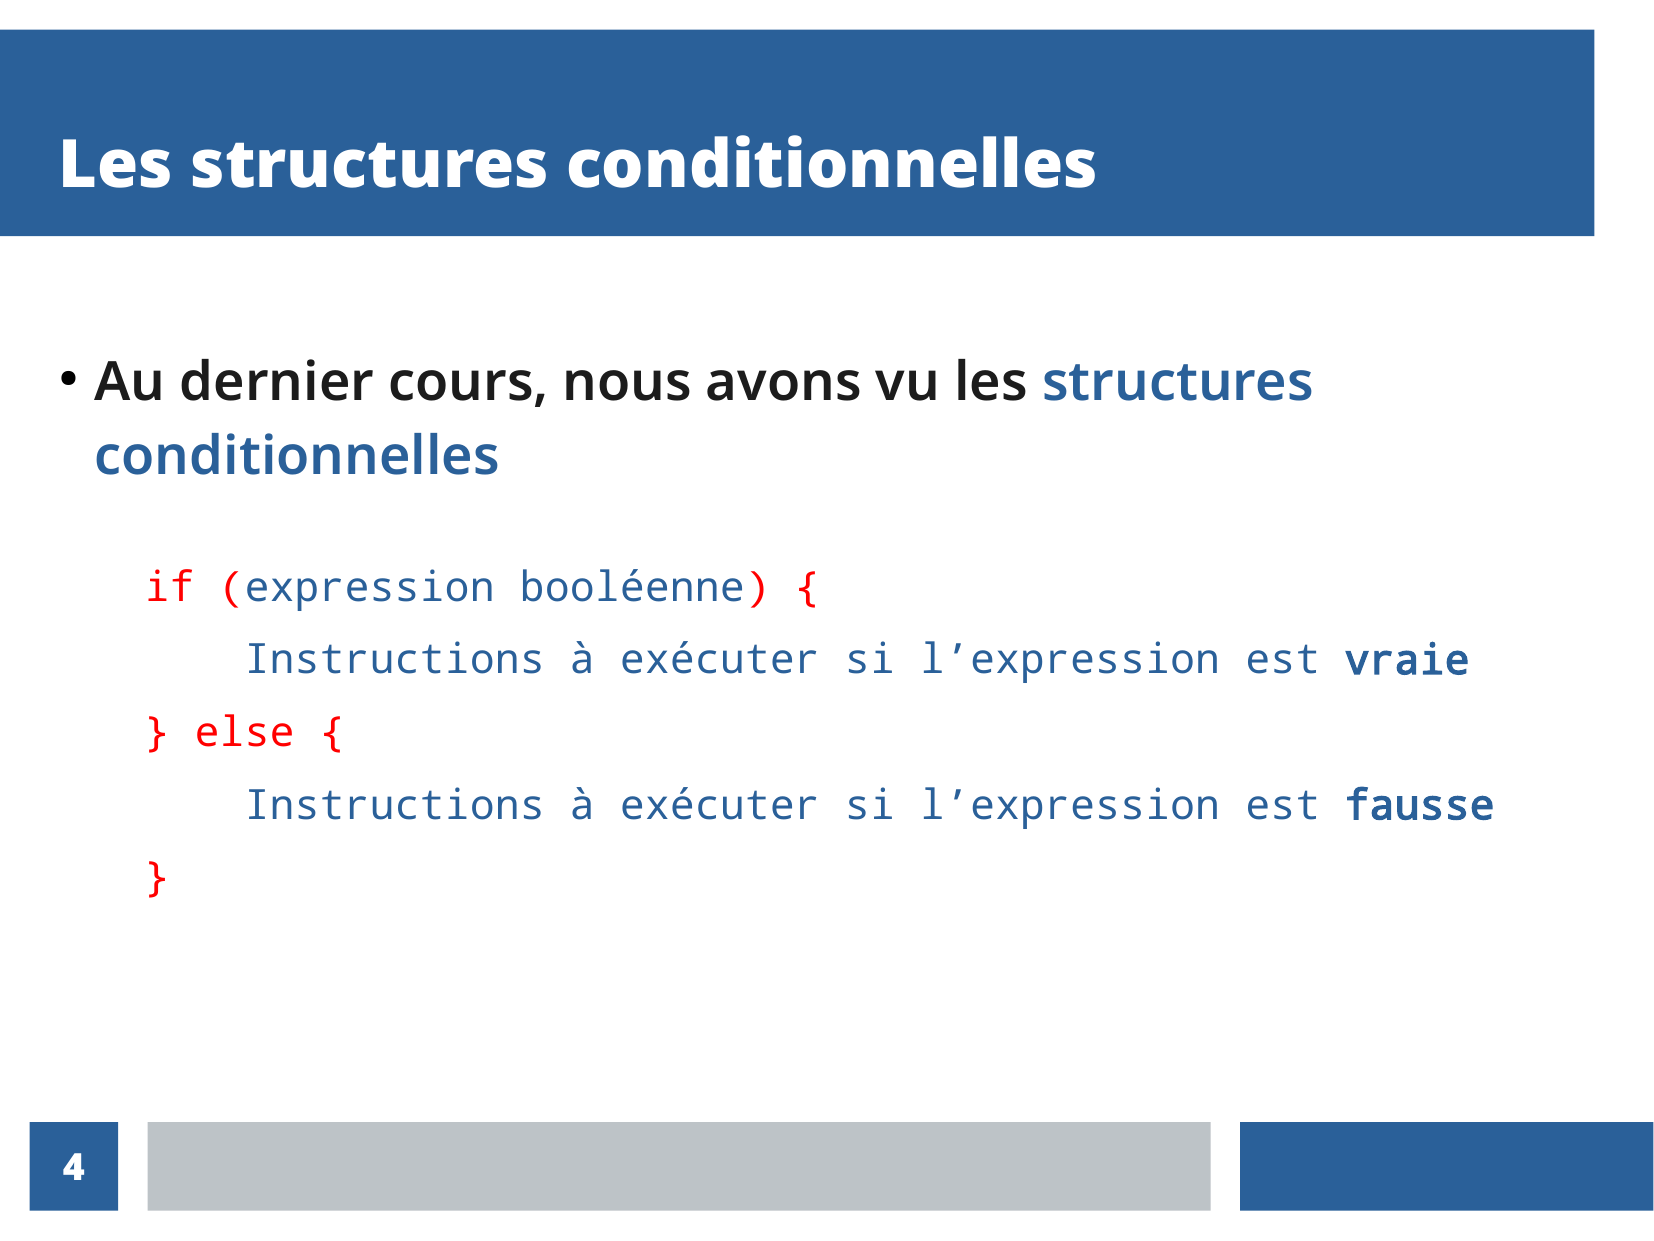

# Les structures conditionnelles
Au dernier cours, nous avons vu les structures conditionnelles
if (expression booléenne) {
 Instructions à exécuter si l’expression est vraie
} else {
 Instructions à exécuter si l’expression est fausse
}
4